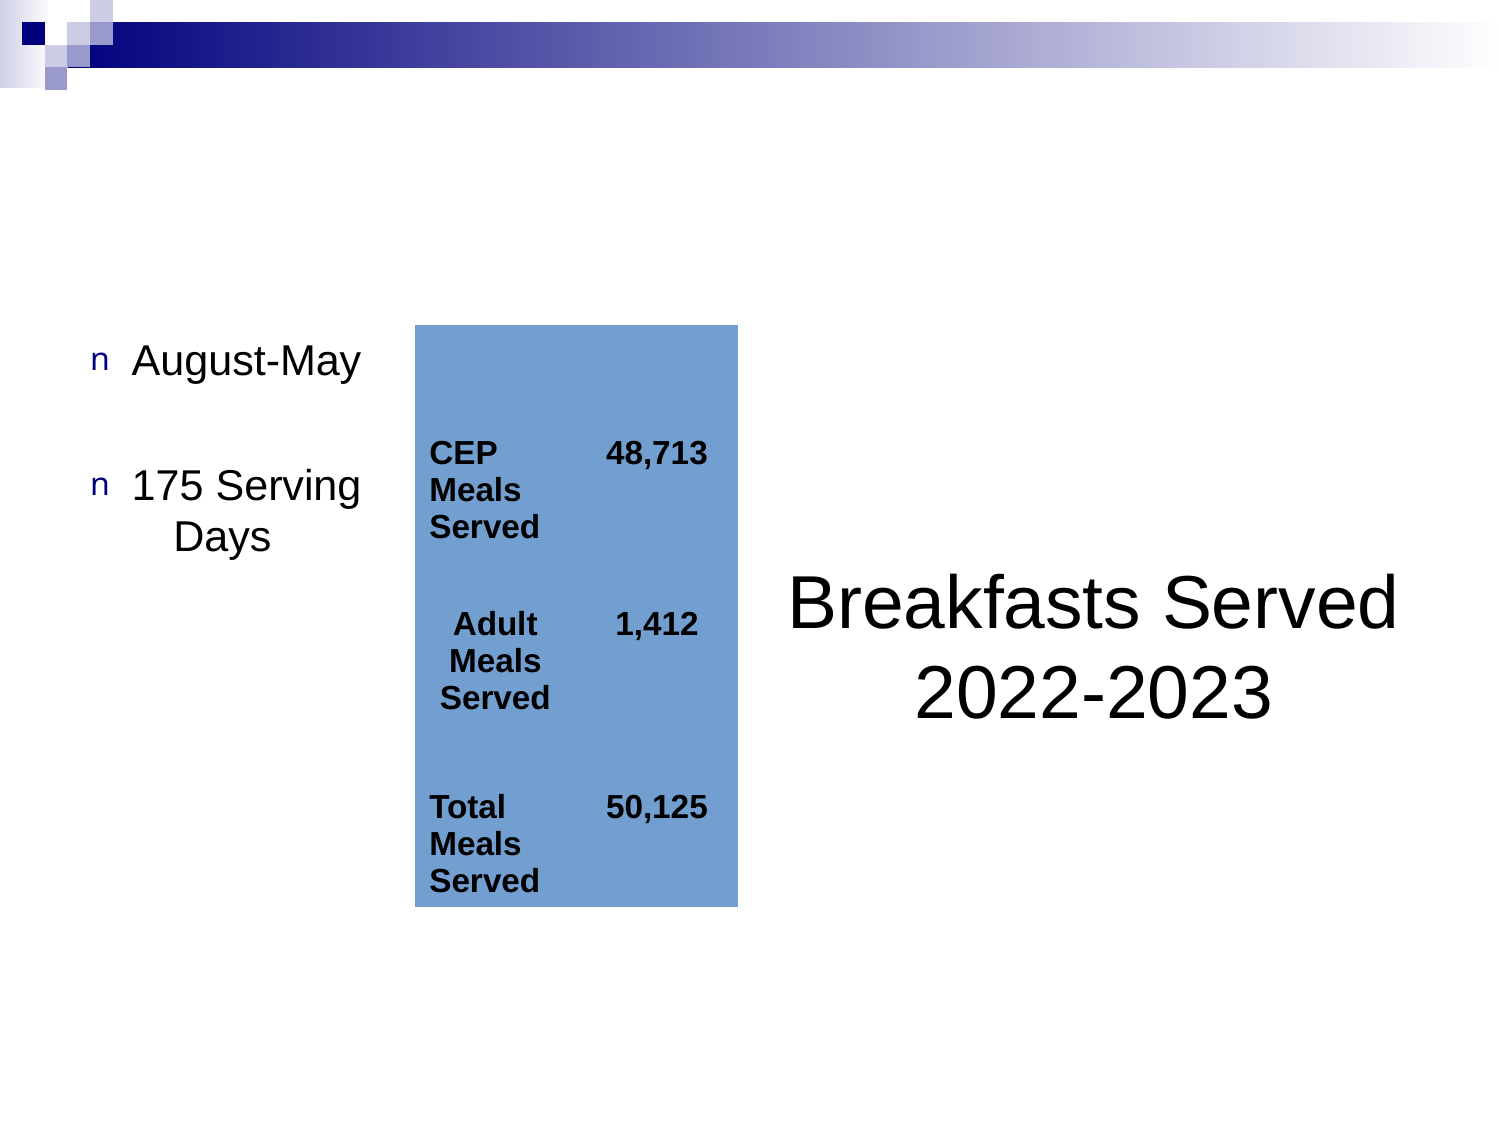

August-May
175 Serving Days
| | |
| --- | --- |
| CEP Meals Served | 48,713 |
| Adult Meals Served | 1,412 |
| | |
| Total Meals Served | 50,125 |
# Breakfasts Served 2022-2023